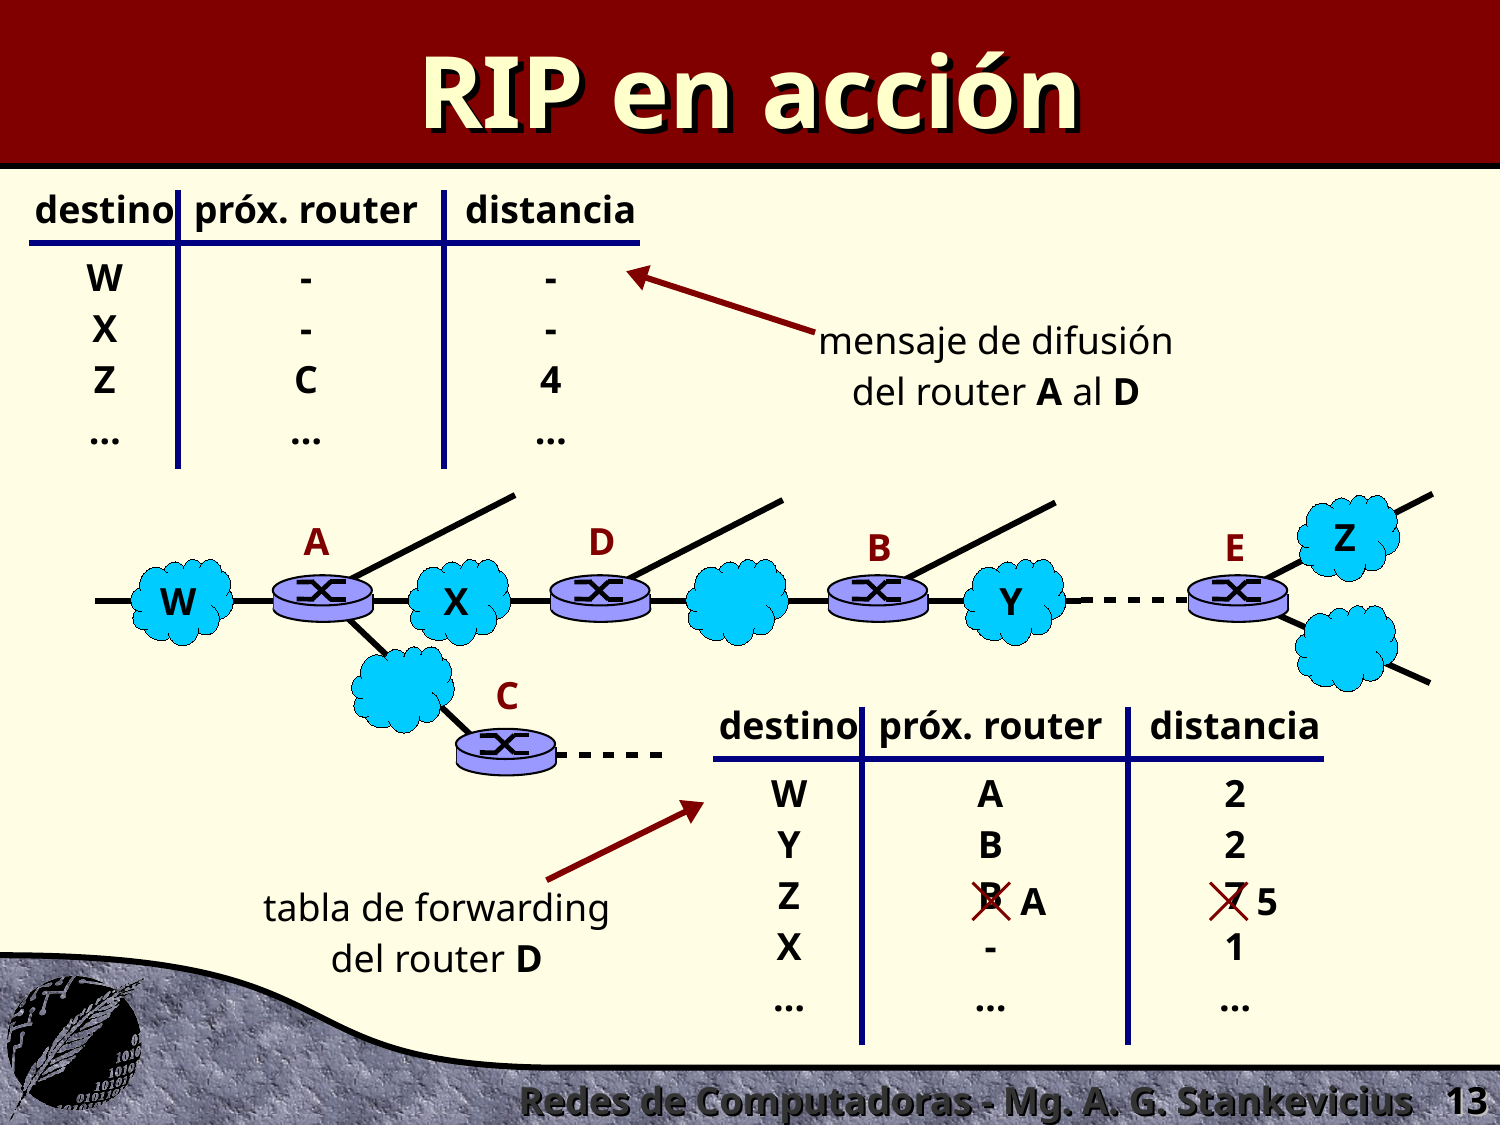

# RIP en acción
destino
W
X
Z
…
próx. router
-
-
C
…
distancia
-
-
4
…
mensaje de difusión
del router A al D
Z
A
D
B
E
W
X
Y
C
destino
W
Y
Z
X
…
próx. router
A
B
B
-
…
distancia
2
2
7
1
…
A
5
tabla de forwarding
del router D
13